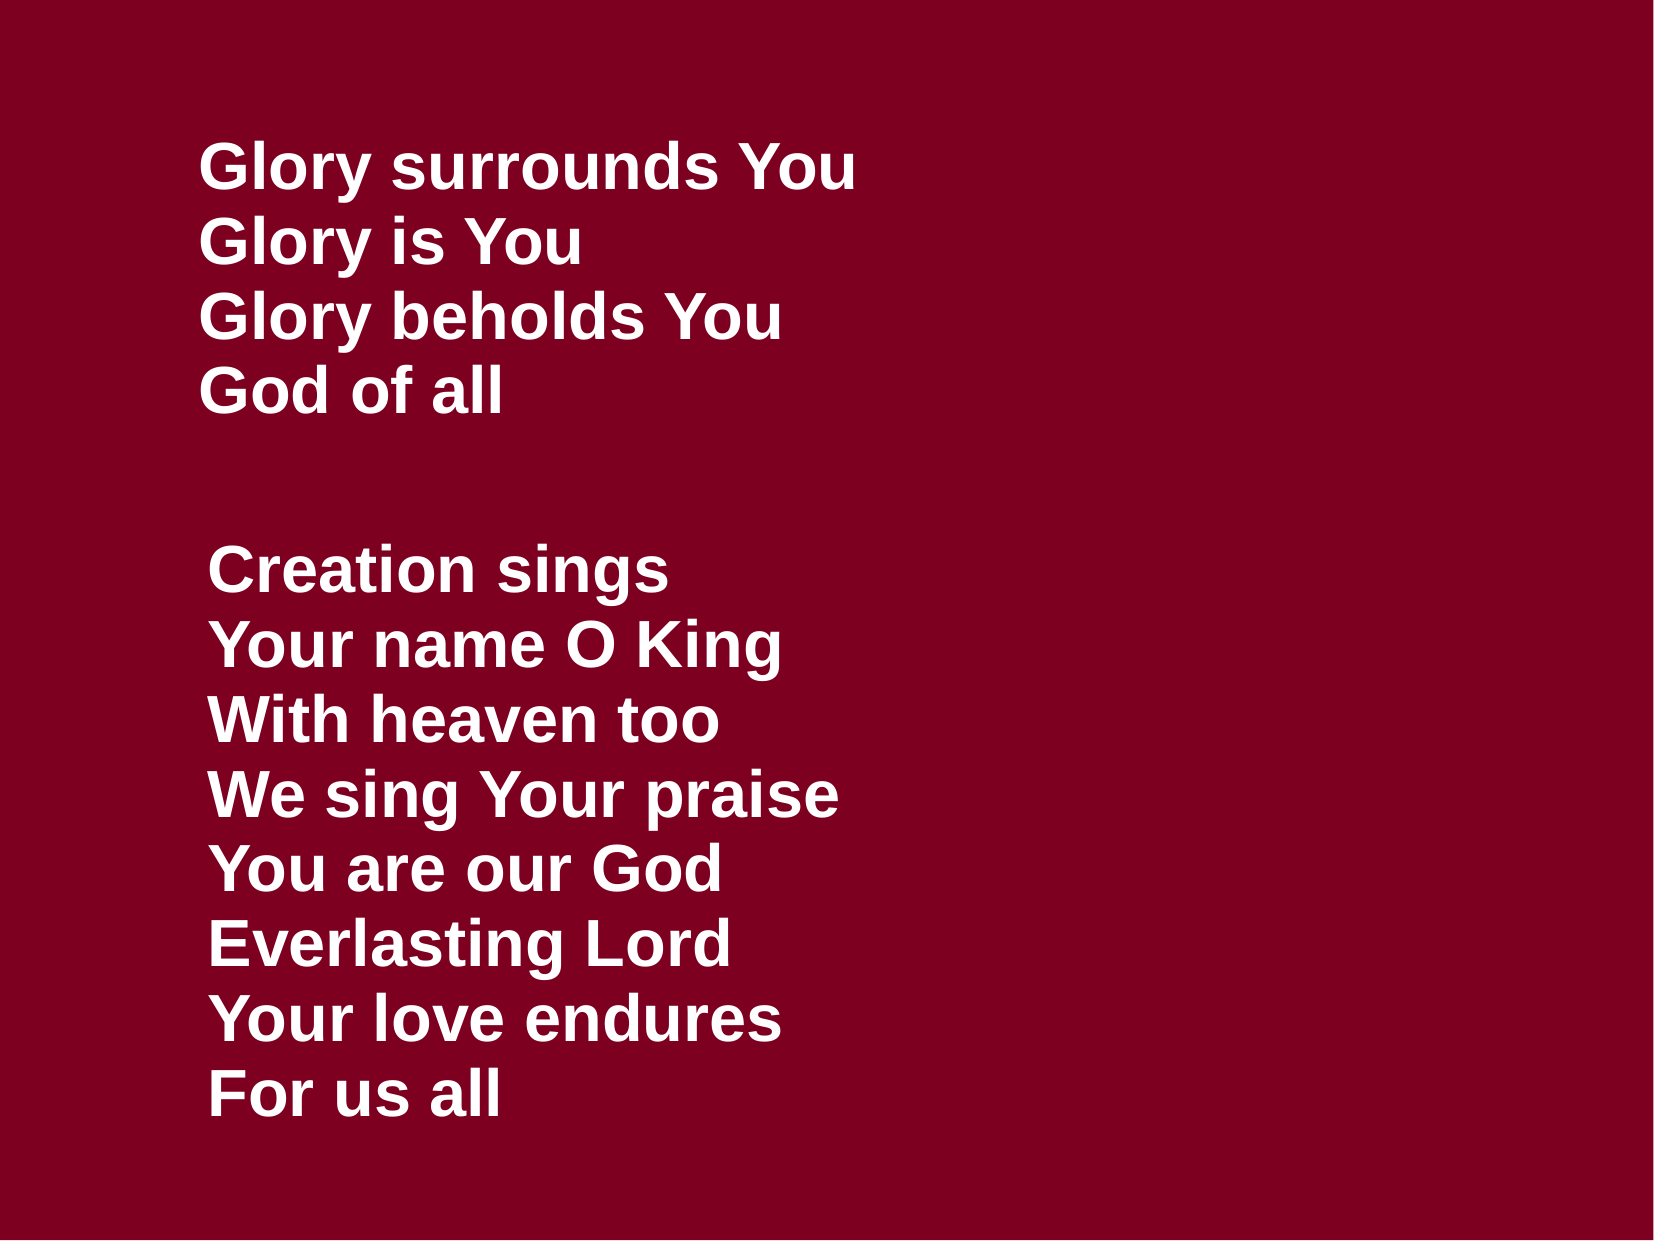

# Glory surrounds You
 Glory is You
 Glory beholds You
 God of all
Creation sings
Your name O King
With heaven too
We sing Your praise
You are our God
Everlasting Lord
Your love endures
For us all